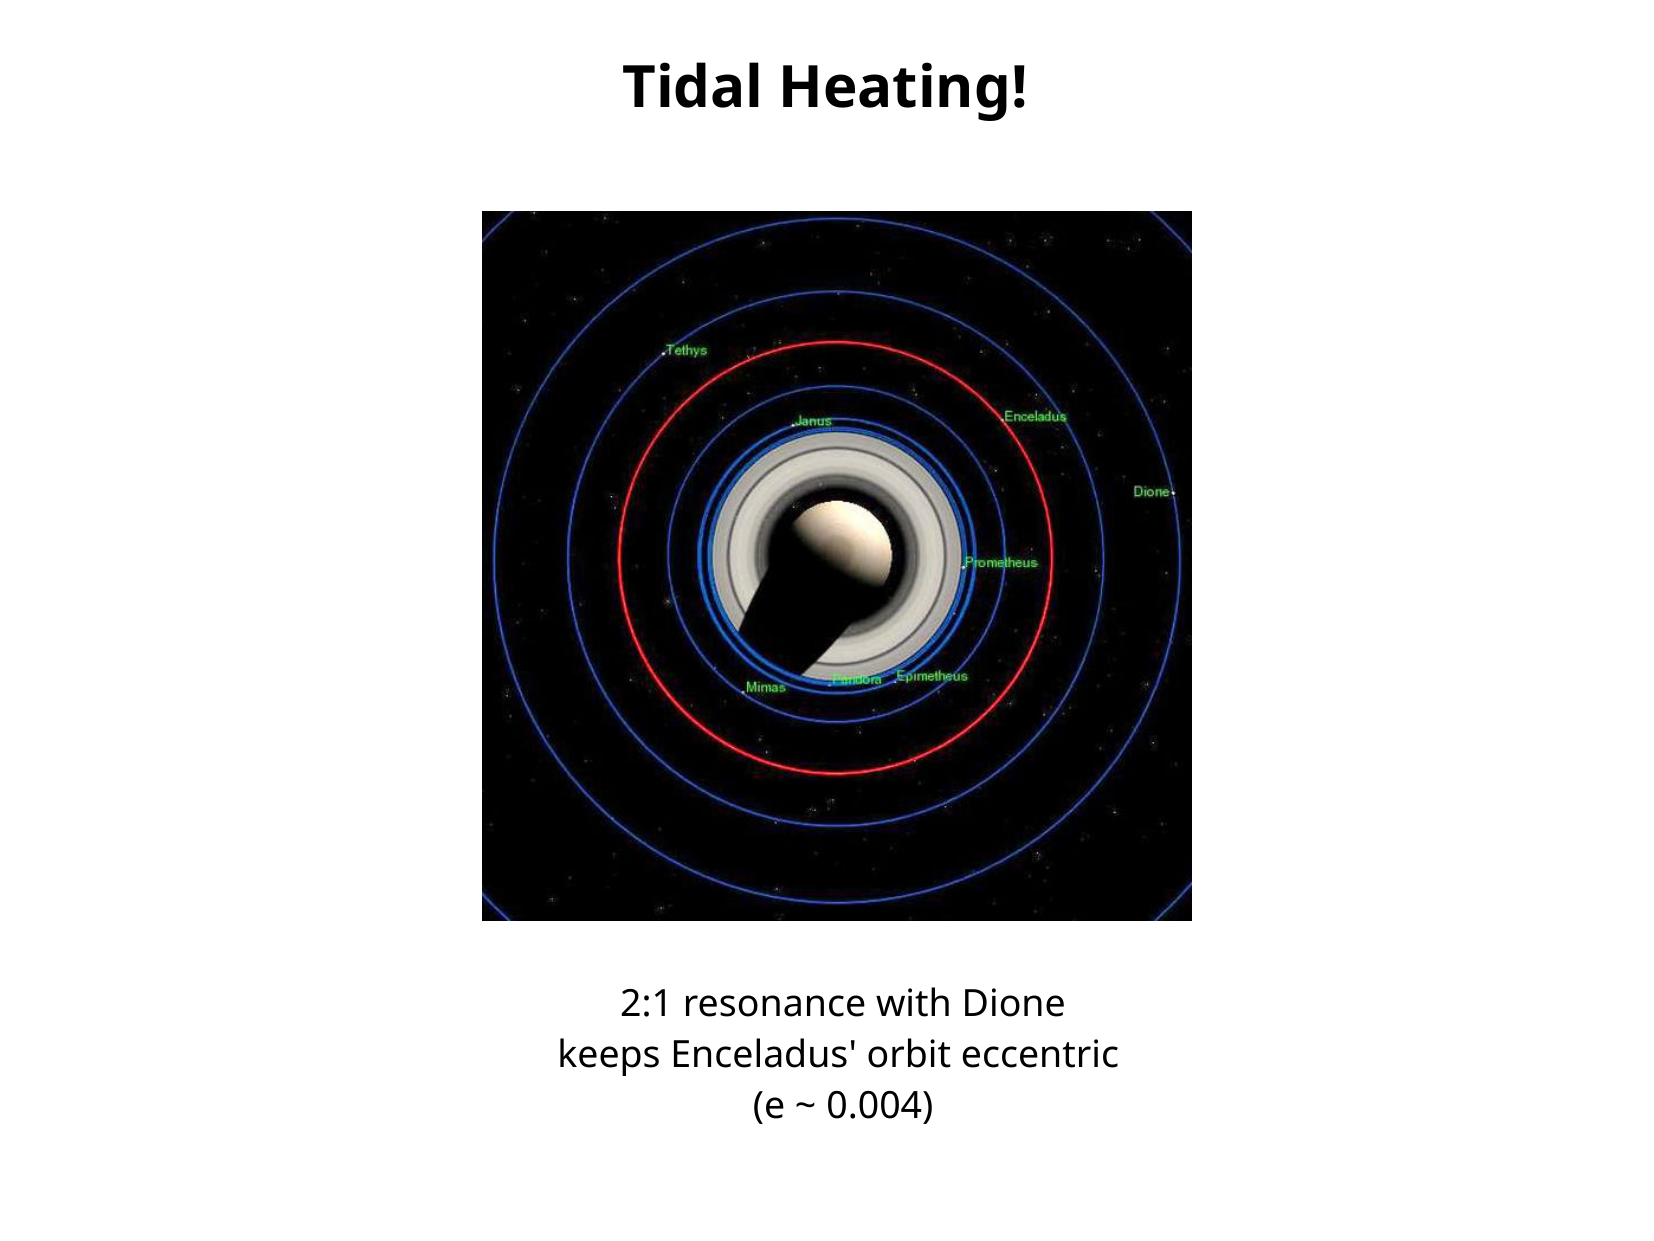

Tidal Heating!
2:1 resonance with Dione
keeps Enceladus' orbit eccentric
(e ~ 0.004)